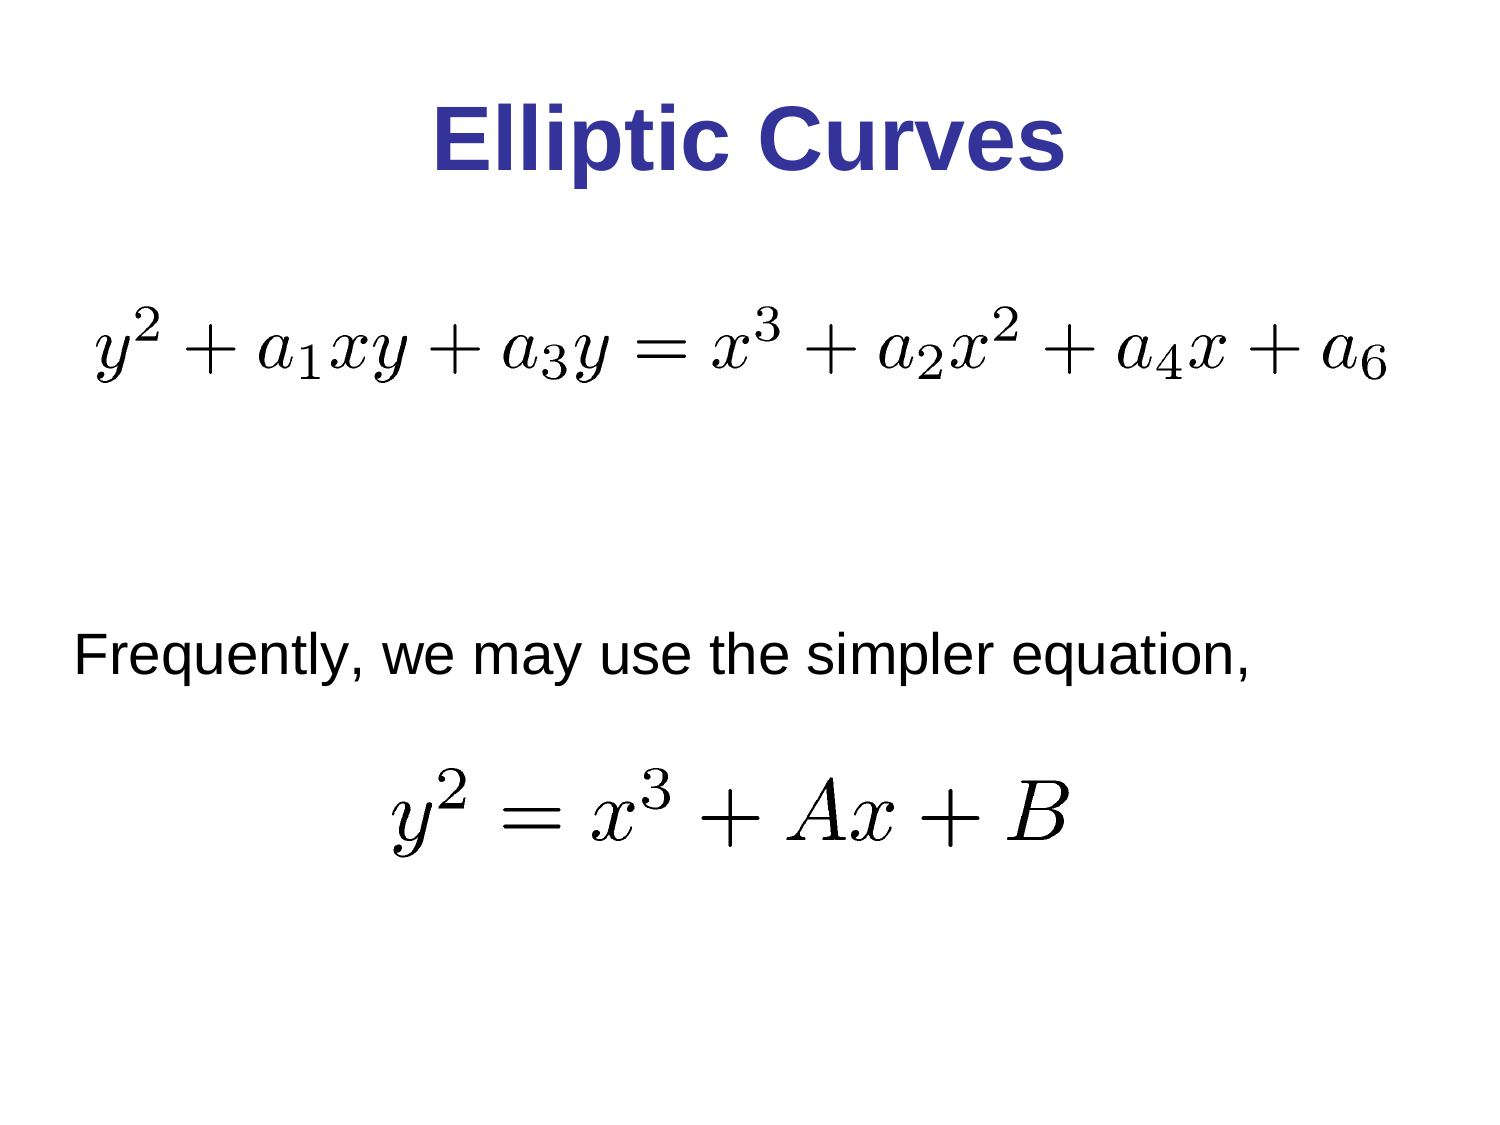

# Elliptic Curves
Frequently, we may use the simpler equation,